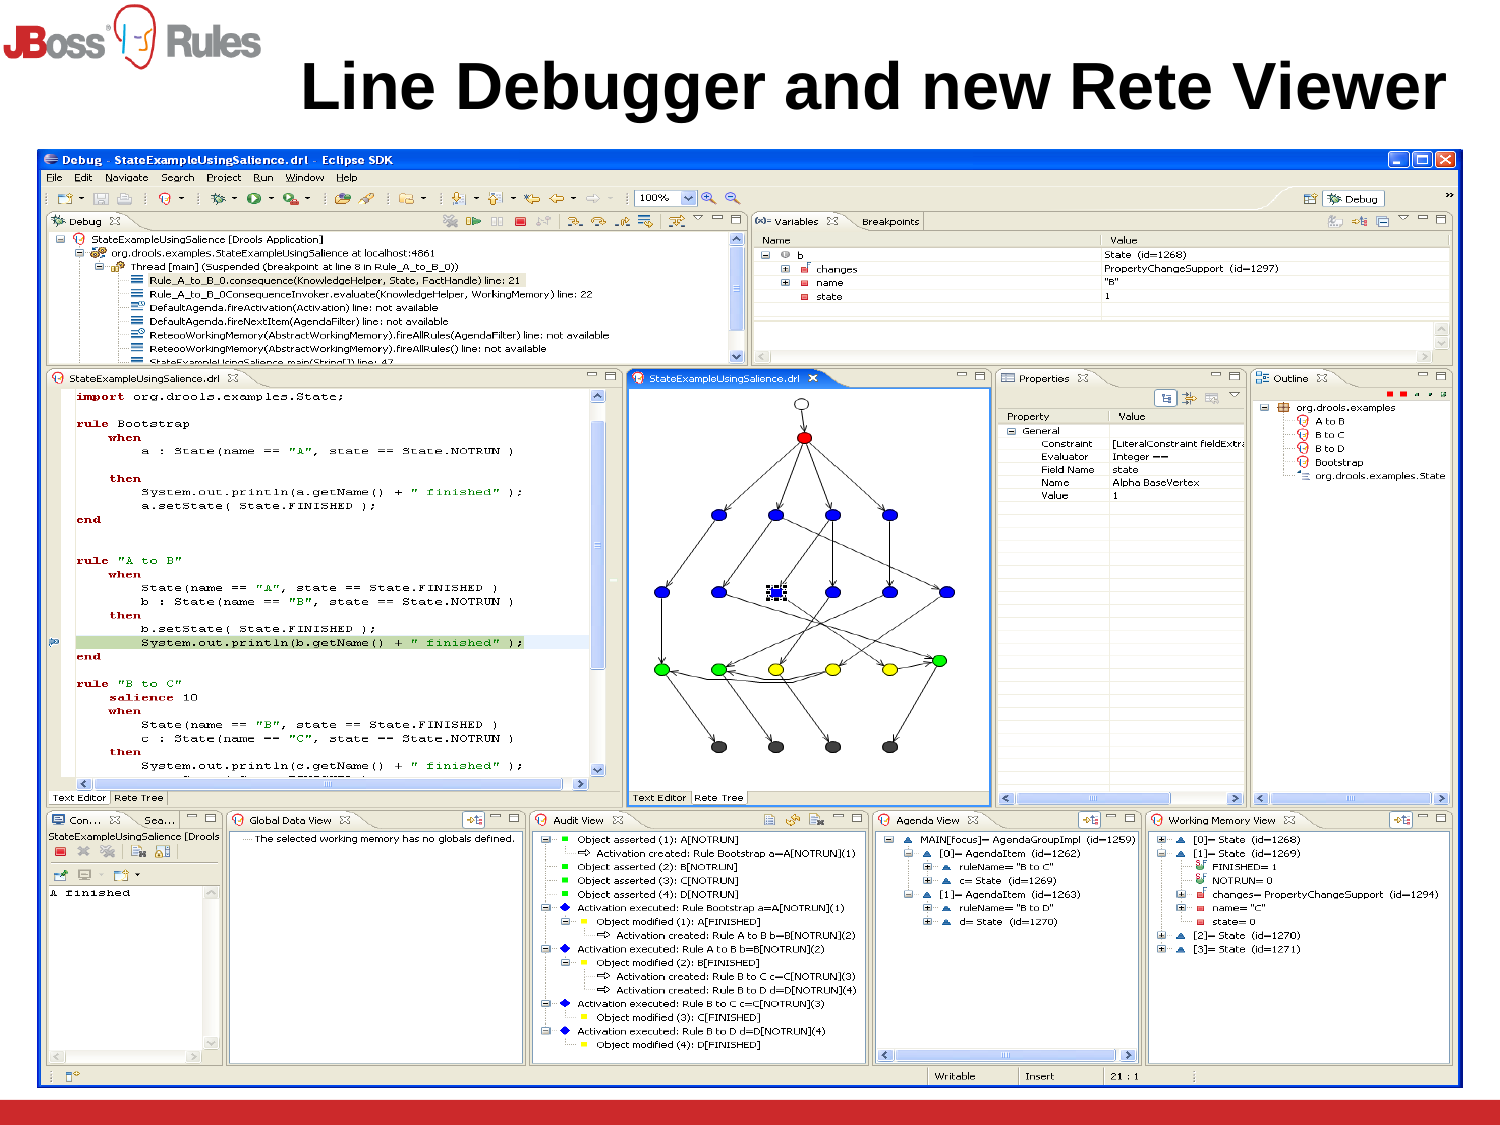

# Line Debugger and new Rete Viewer